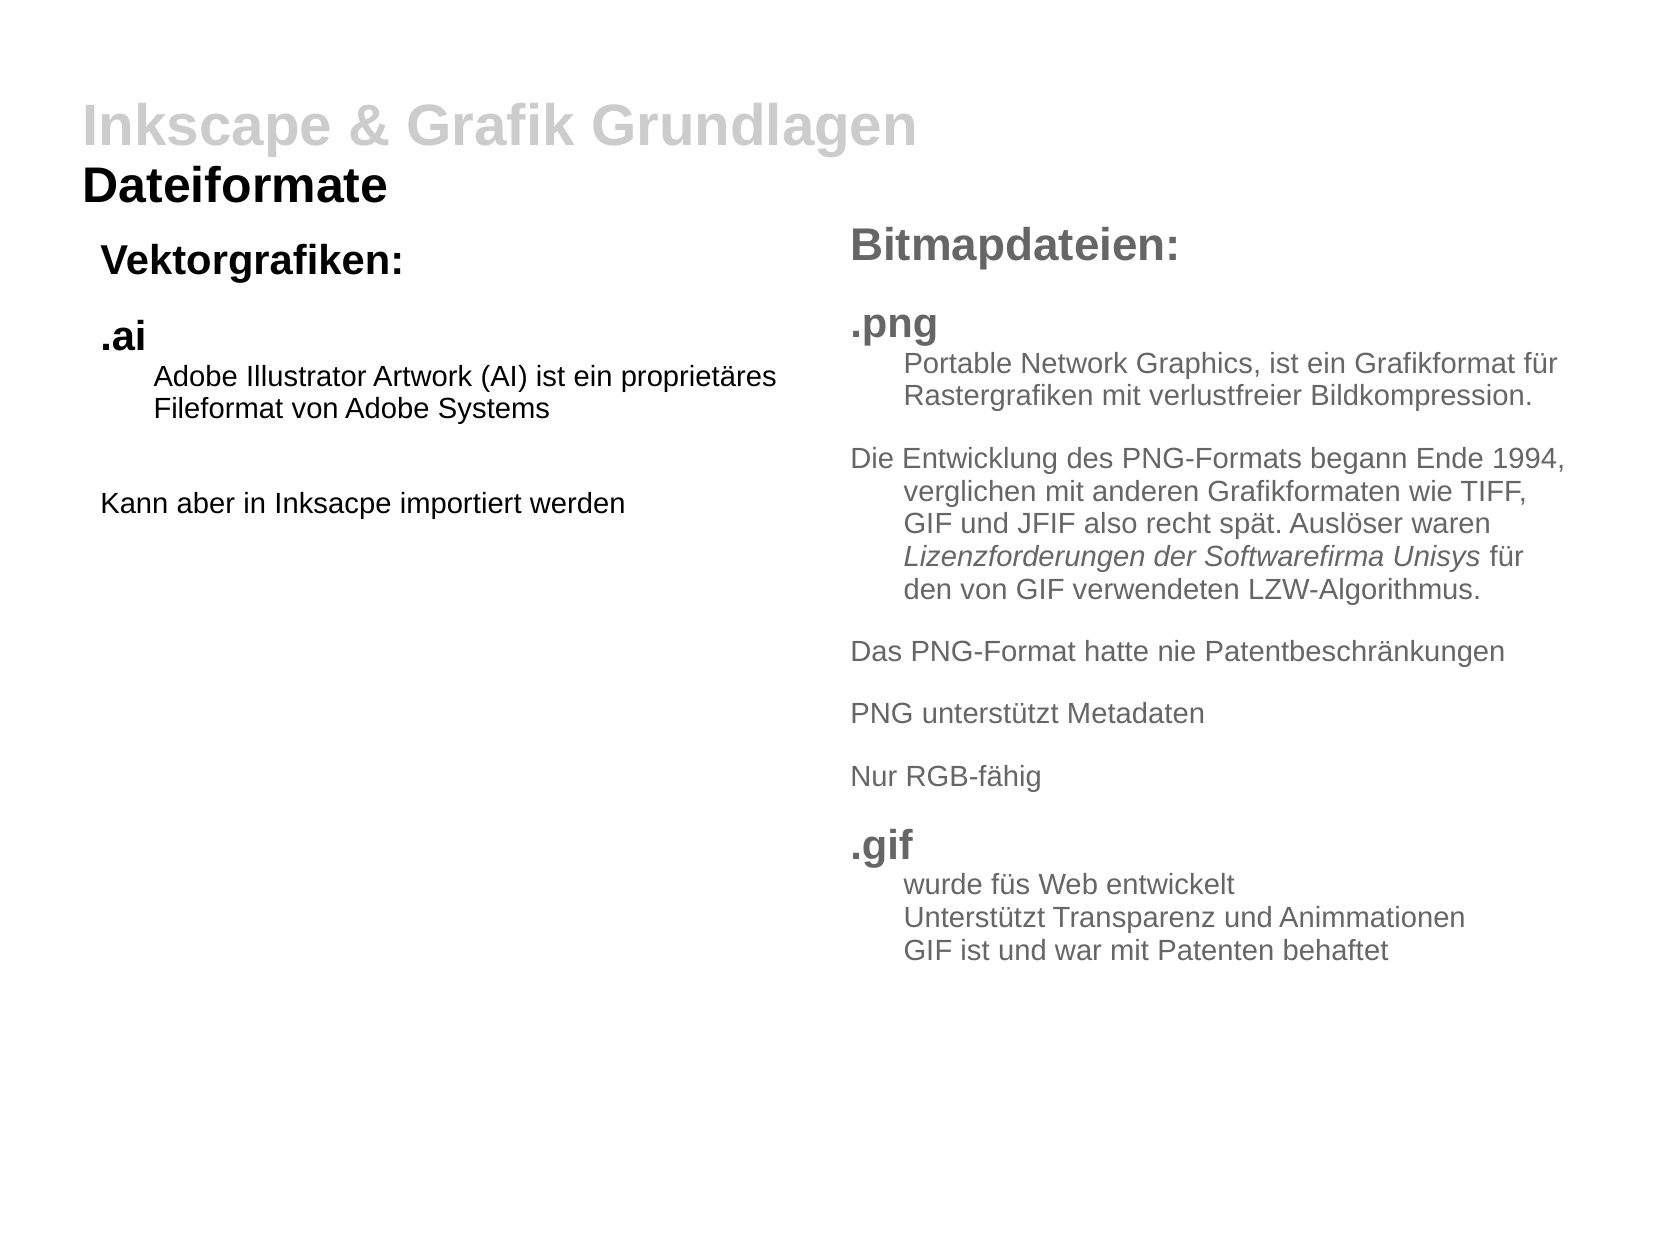

# Inkscape & Grafik Grundlagen Dateiformate
Bitmapdateien:
.png
Portable Network Graphics, ist ein Grafikformat für Rastergrafiken mit verlustfreier Bildkompression.
Die Entwicklung des PNG-Formats begann Ende 1994, verglichen mit anderen Grafikformaten wie TIFF, GIF und JFIF also recht spät. Auslöser waren Lizenzforderungen der Softwarefirma Unisys für den von GIF verwendeten LZW-Algorithmus.
Das PNG-Format hatte nie Patentbeschränkungen
PNG unterstützt Metadaten
Nur RGB-fähig
.gif
wurde füs Web entwickelt
Unterstützt Transparenz und Animmationen
GIF ist und war mit Patenten behaftet
Vektorgrafiken:
.ai
Adobe Illustrator Artwork (AI) ist ein proprietäres Fileformat von Adobe Systems
Kann aber in Inksacpe importiert werden